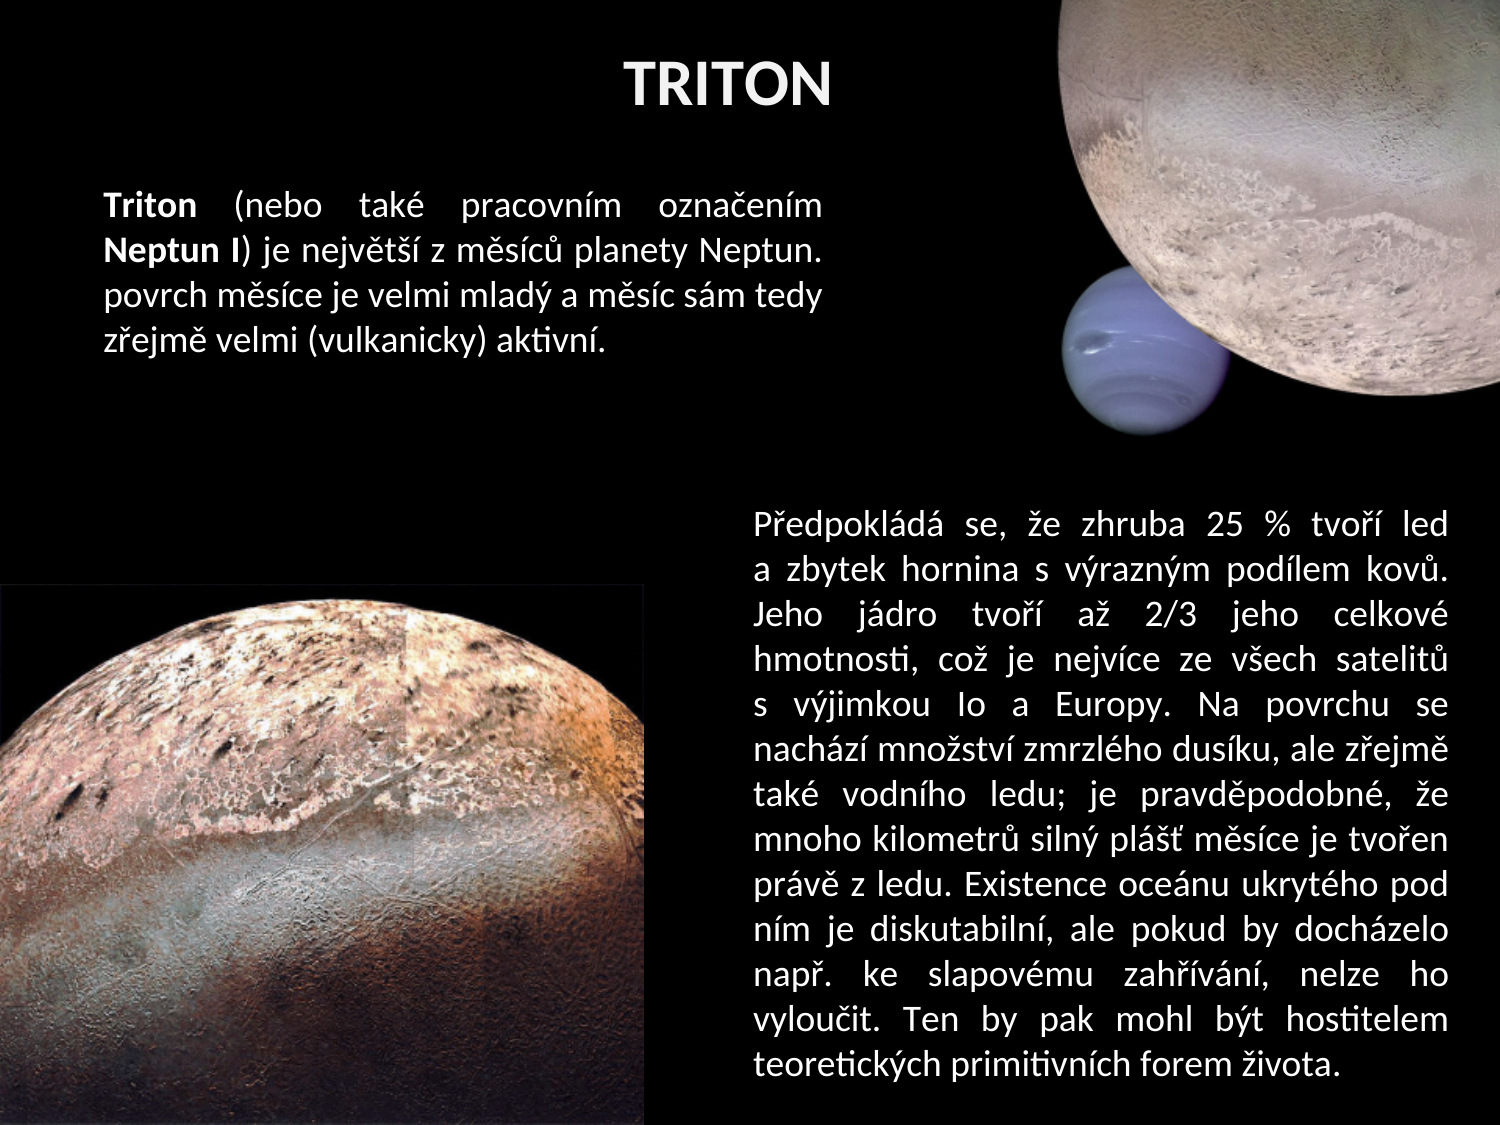

TRITON
Triton (nebo také pracovním označením Neptun I) je největší z měsíců planety Neptun. povrch měsíce je velmi mladý a měsíc sám tedy zřejmě velmi (vulkanicky) aktivní.
Předpokládá se, že zhruba 25 % tvoří led
a zbytek hornina s výrazným podílem kovů. Jeho jádro tvoří až 2/3 jeho celkové hmotnosti, což je nejvíce ze všech satelitů
s výjimkou Io a Europy. Na povrchu se nachází množství zmrzlého dusíku, ale zřejmě také vodního ledu; je pravděpodobné, že mnoho kilometrů silný plášť měsíce je tvořen právě z ledu. Existence oceánu ukrytého pod ním je diskutabilní, ale pokud by docházelo např. ke slapovému zahřívání, nelze ho vyloučit. Ten by pak mohl být hostitelem teoretických primitivních forem života.